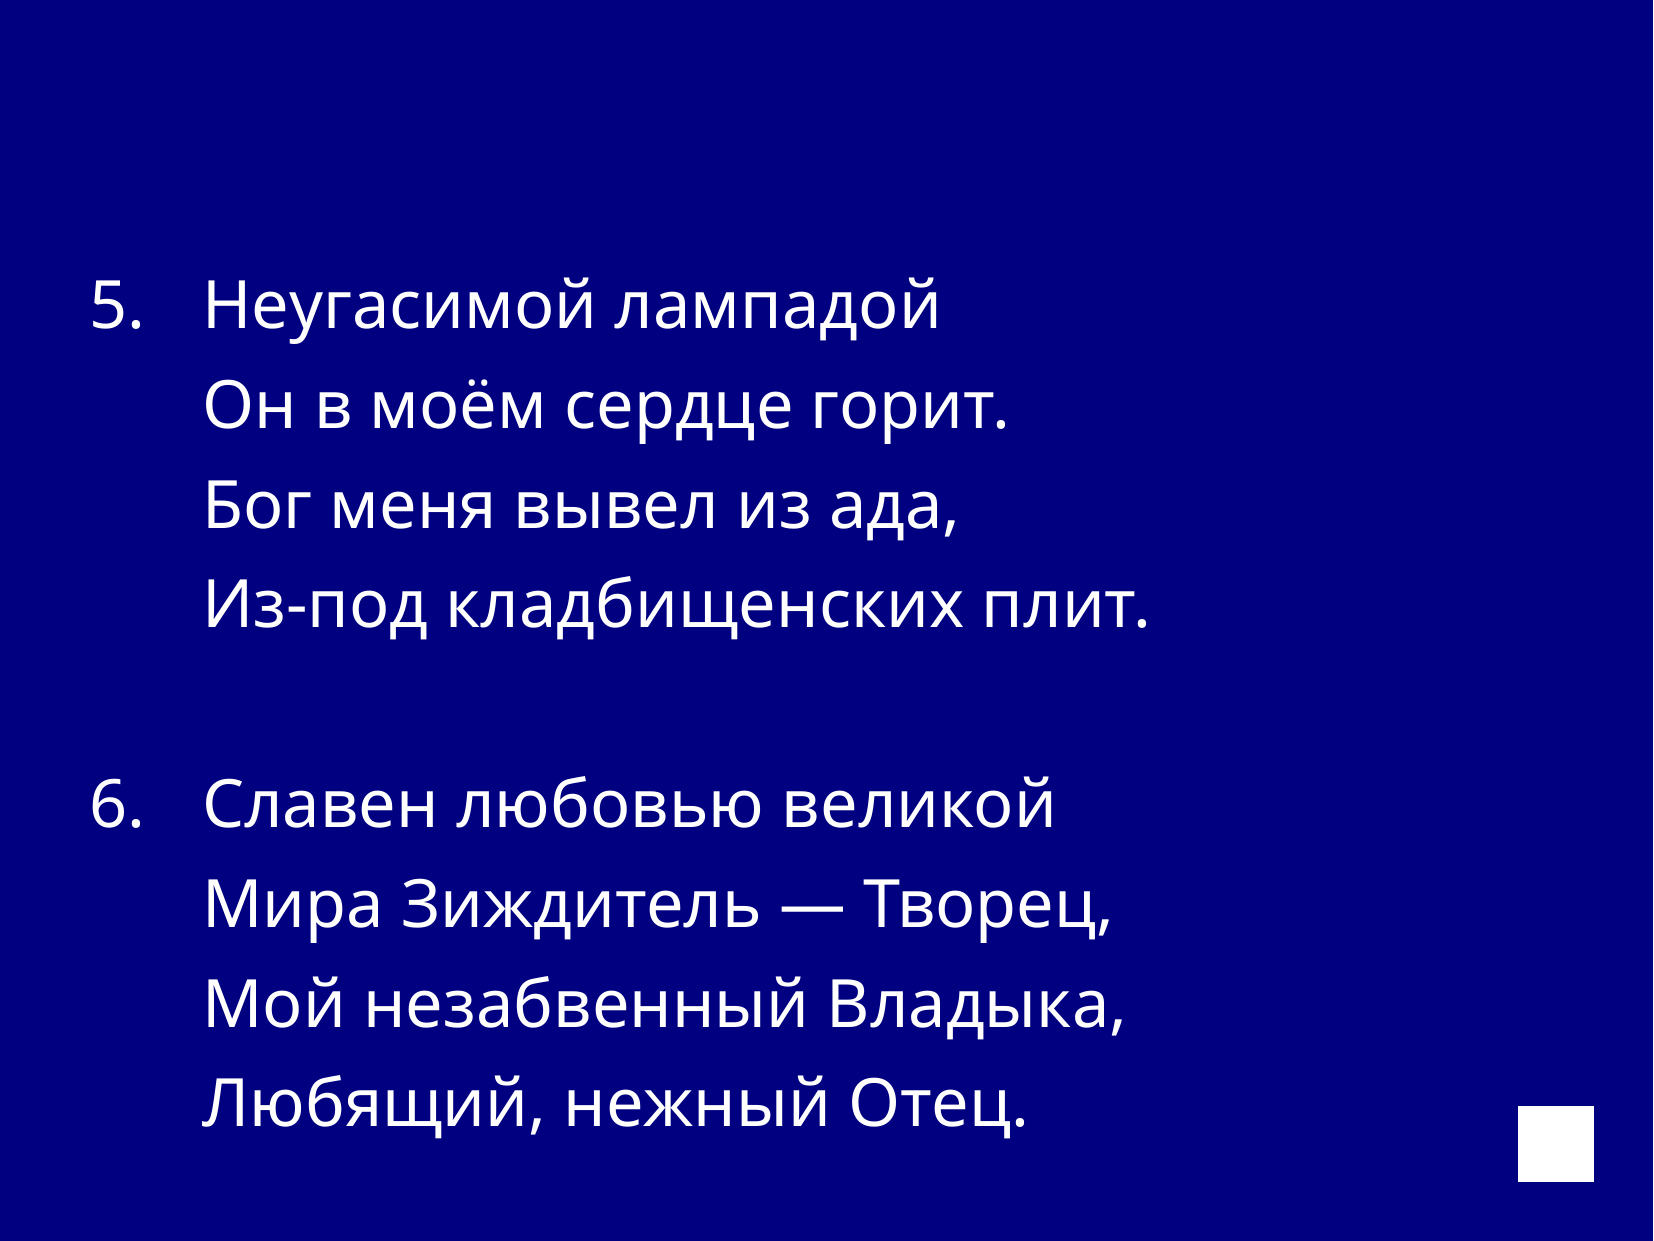

5.	Неугасимой лампадой
	Он в моём сердце горит.
	Бог меня вывел из ада,
	Из-под кладбищенских плит.
6.	Славен любовью великой
	Мира Зиждитель — Творец,
	Мой незабвенный Владыка,
	Любящий, нежный Отец.